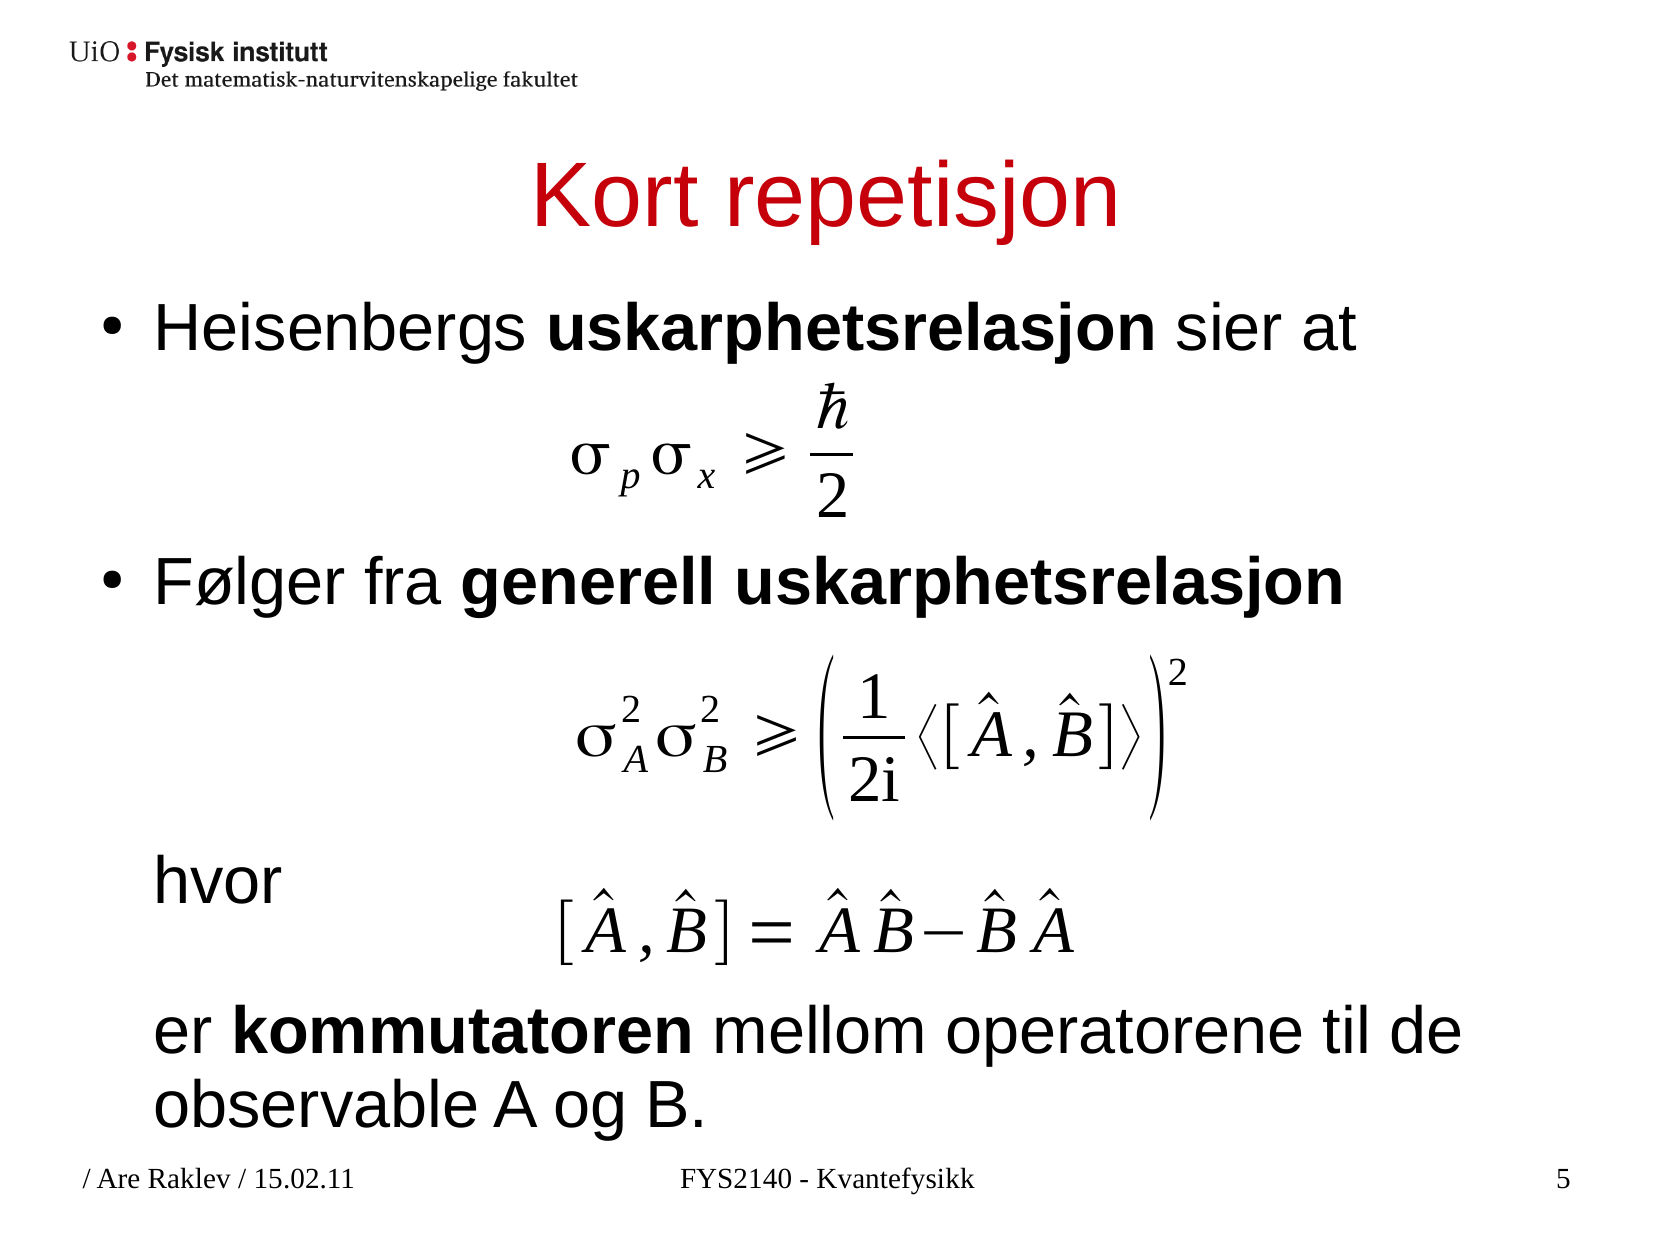

# Kort repetisjon
Heisenbergs uskarphetsrelasjon sier at
Følger fra generell uskarphetsrelasjon
hvor
er kommutatoren mellom operatorene til de observable A og B.
/ Are Raklev / 15.02.11
FYS2140 - Kvantefysikk
5